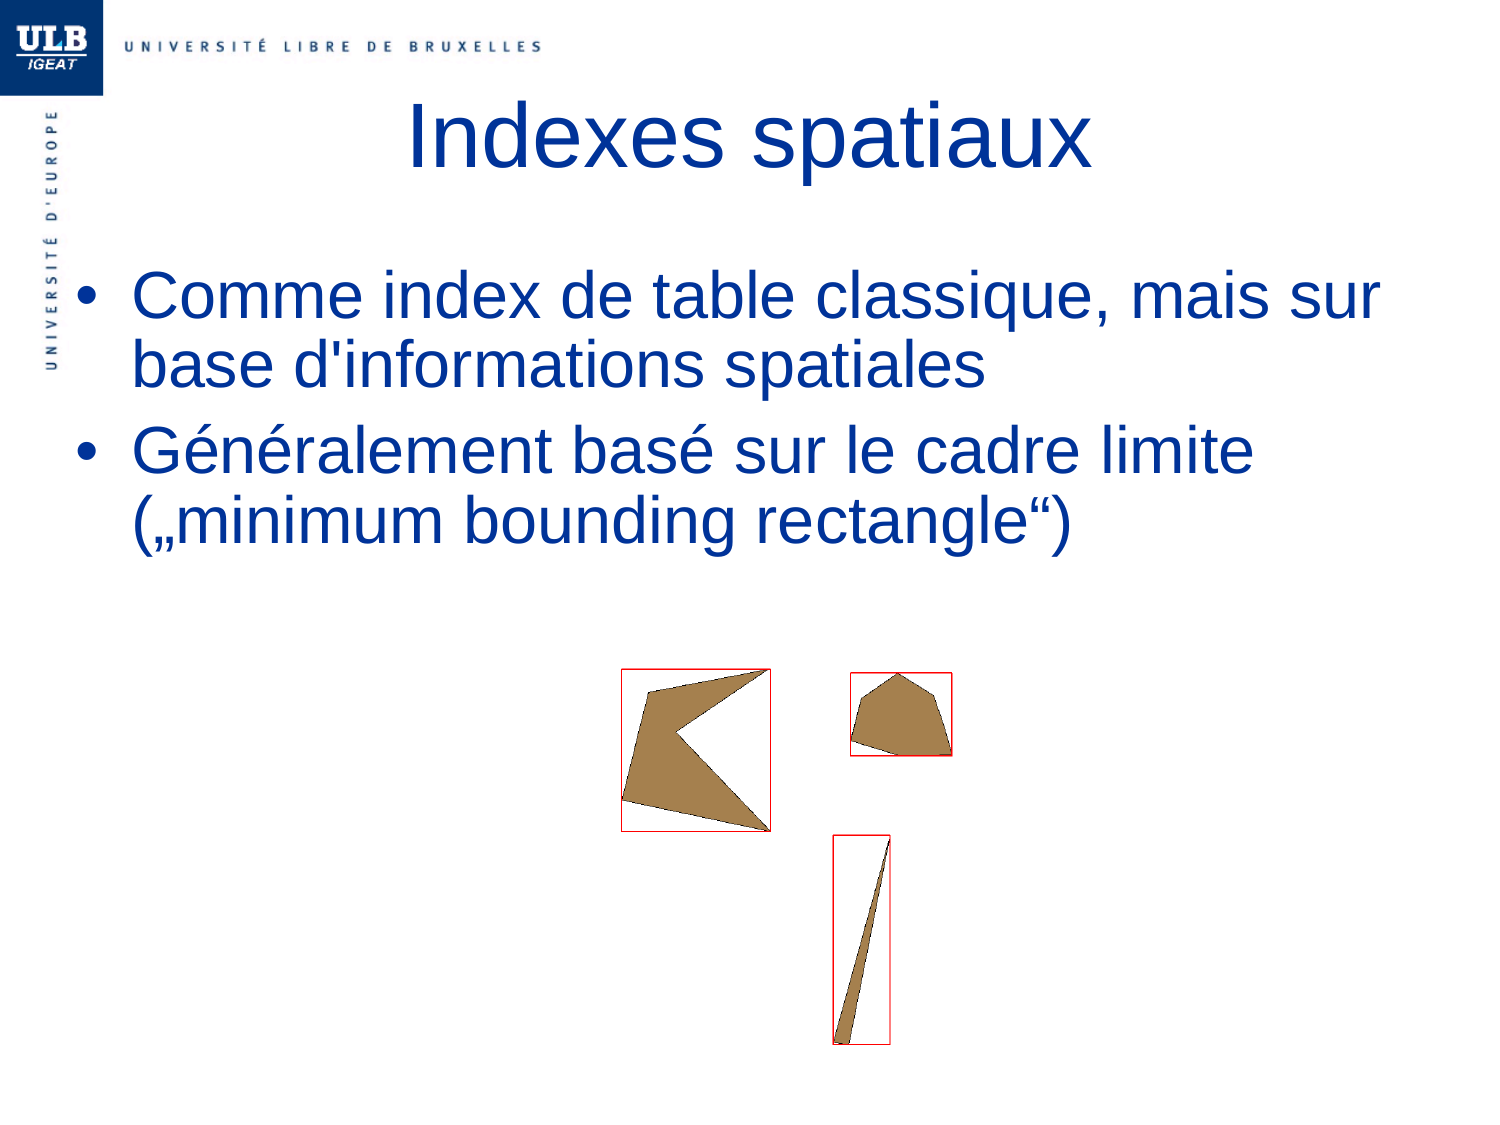

# Indexes spatiaux
Comme index de table classique, mais sur base d'informations spatiales
Généralement basé sur le cadre limite („minimum bounding rectangle“)